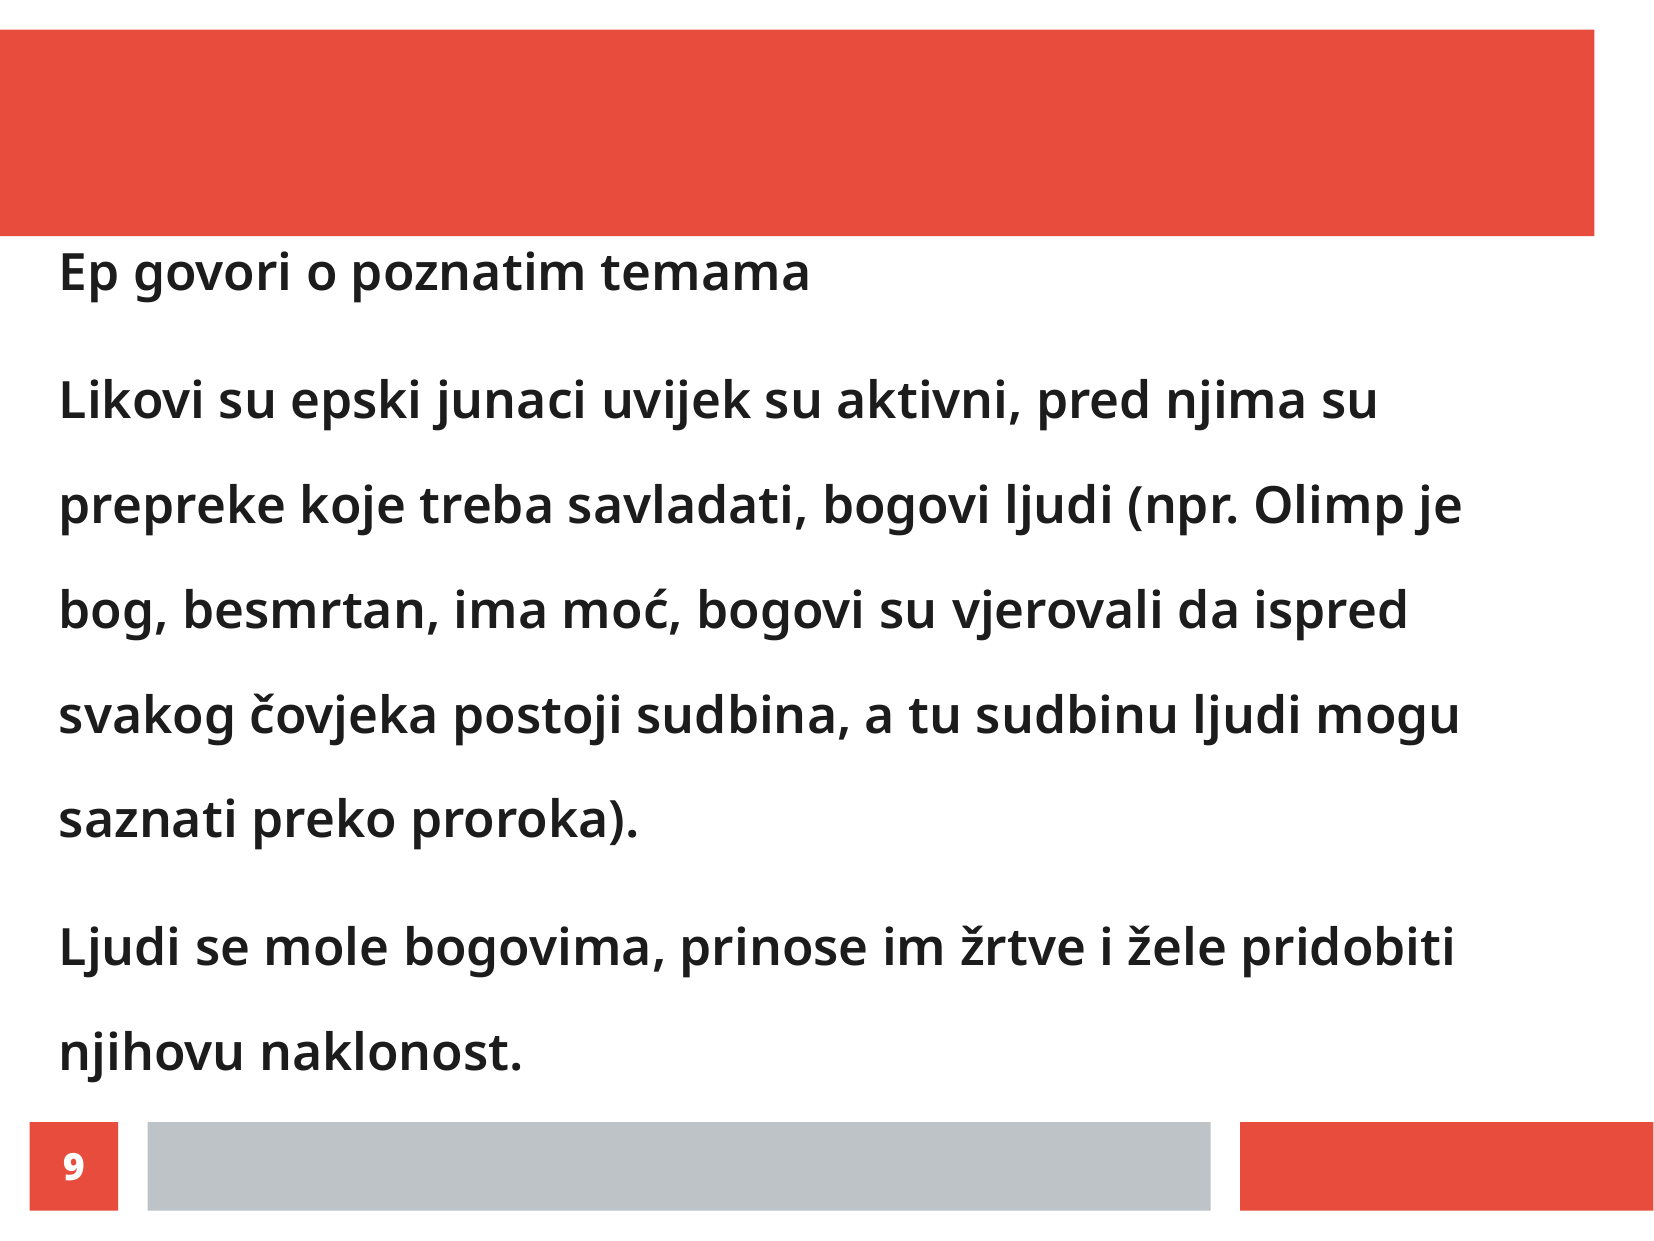

#
Ep govori o poznatim temama
Likovi su epski junaci uvijek su aktivni, pred njima su prepreke koje treba savladati, bogovi ljudi (npr. Olimp je bog, besmrtan, ima moć, bogovi su vjerovali da ispred svakog čovjeka postoji sudbina, a tu sudbinu ljudi mogu saznati preko proroka).
Ljudi se mole bogovima, prinose im žrtve i žele pridobiti njihovu naklonost.
9